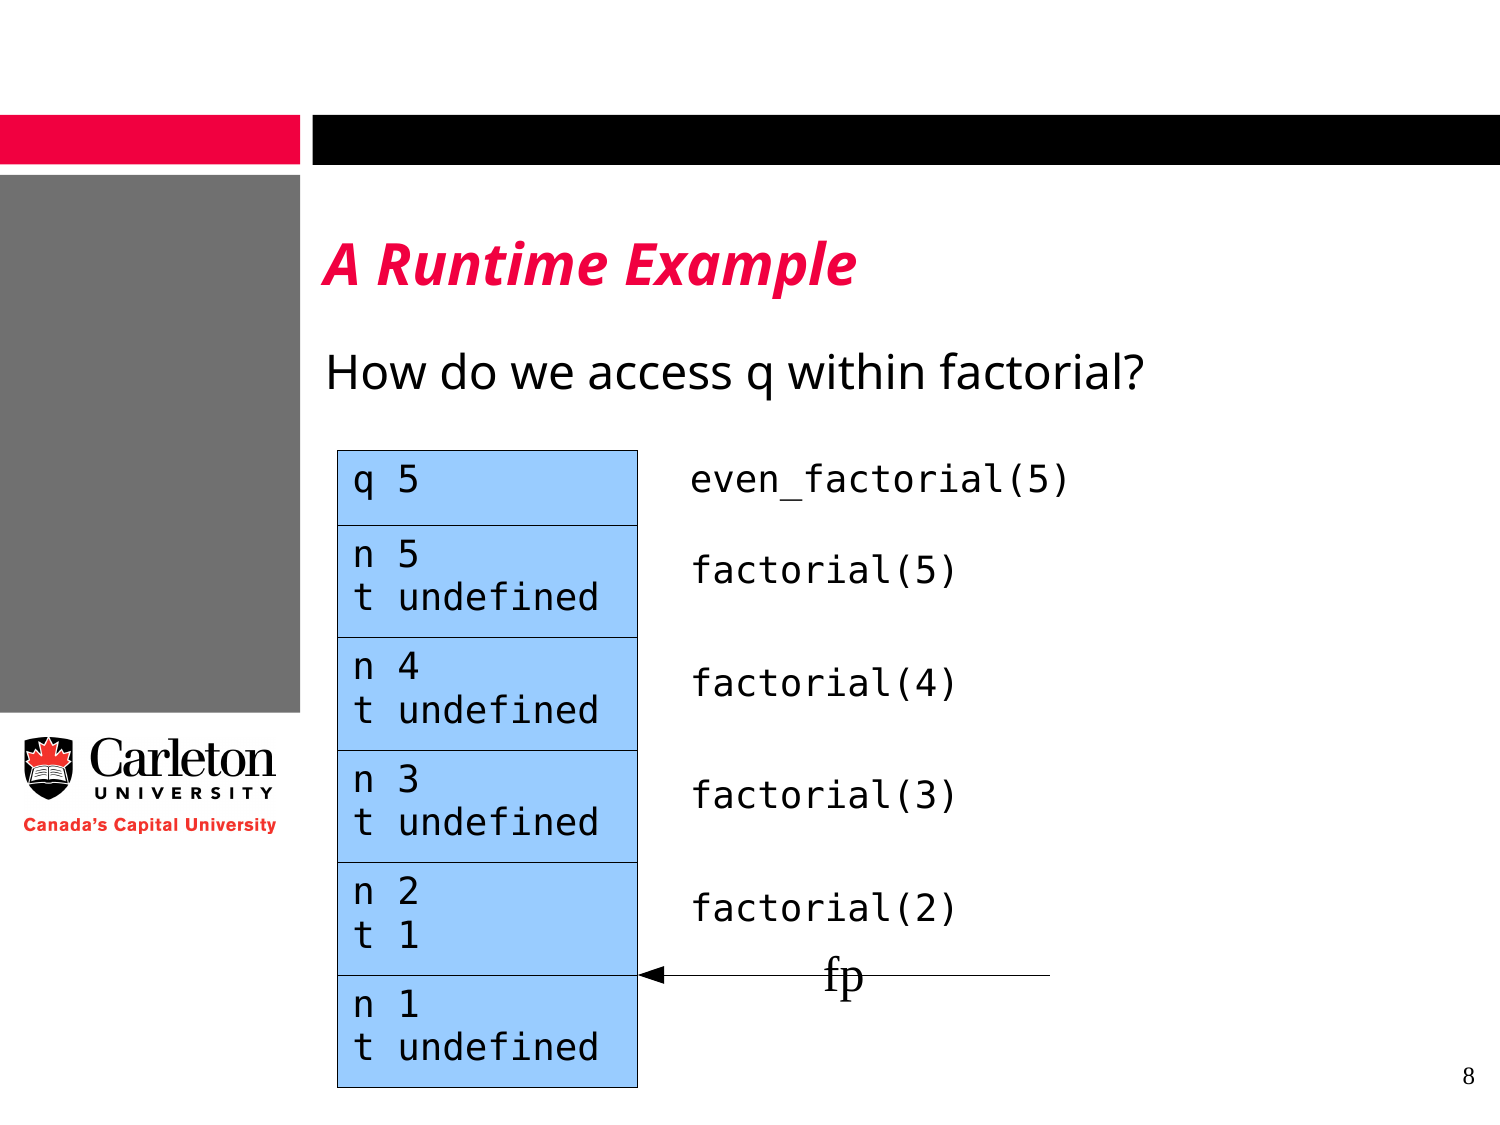

# A Runtime Example
How do we access q within factorial?
q 5
even_factorial(5)
n 5
t undefined
factorial(5)
n 4
t undefined
factorial(4)
n 3
t undefined
factorial(3)
n 2
t 1
factorial(2)
n 1
t undefined
fp
8